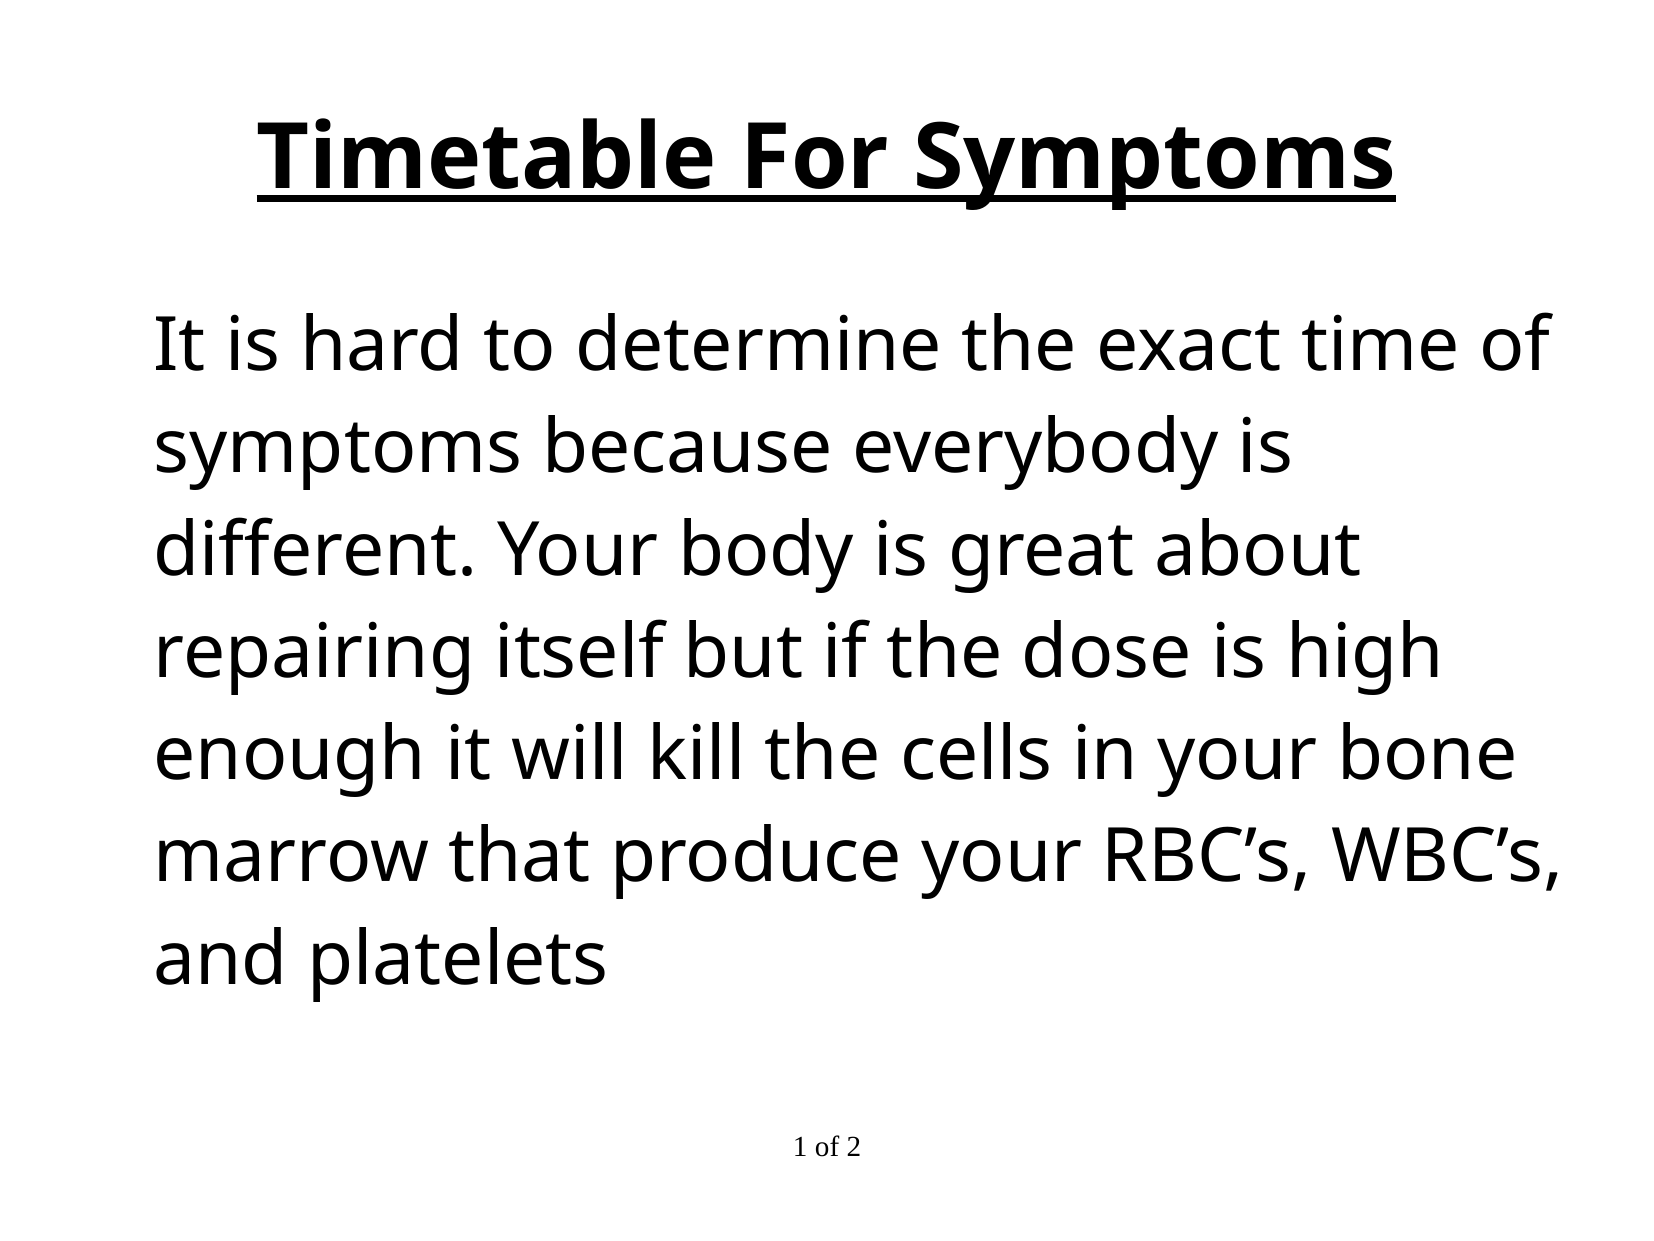

# Timetable For Symptoms
It is hard to determine the exact time of symptoms because everybody is different. Your body is great about repairing itself but if the dose is high enough it will kill the cells in your bone marrow that produce your RBC’s, WBC’s, and platelets
1 of 2